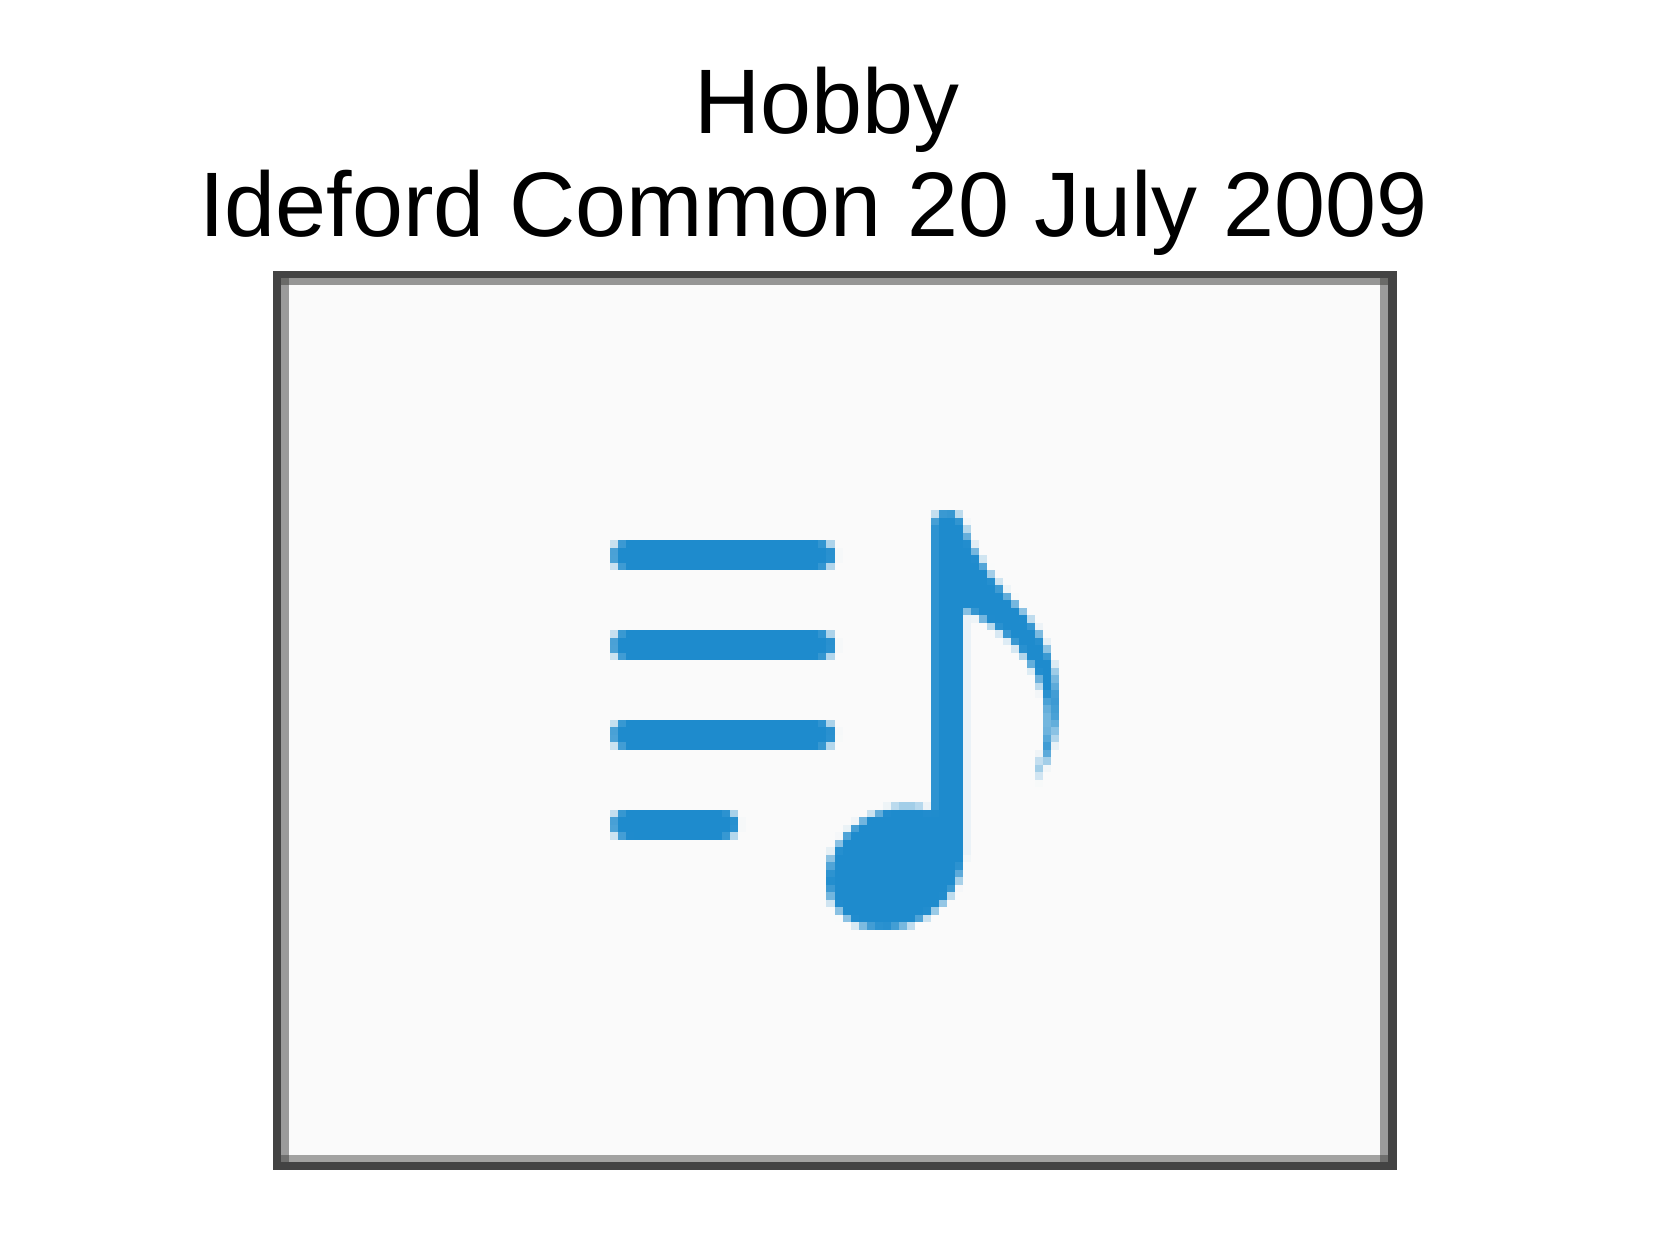

# Hobby Ideford Common 20 July 2009